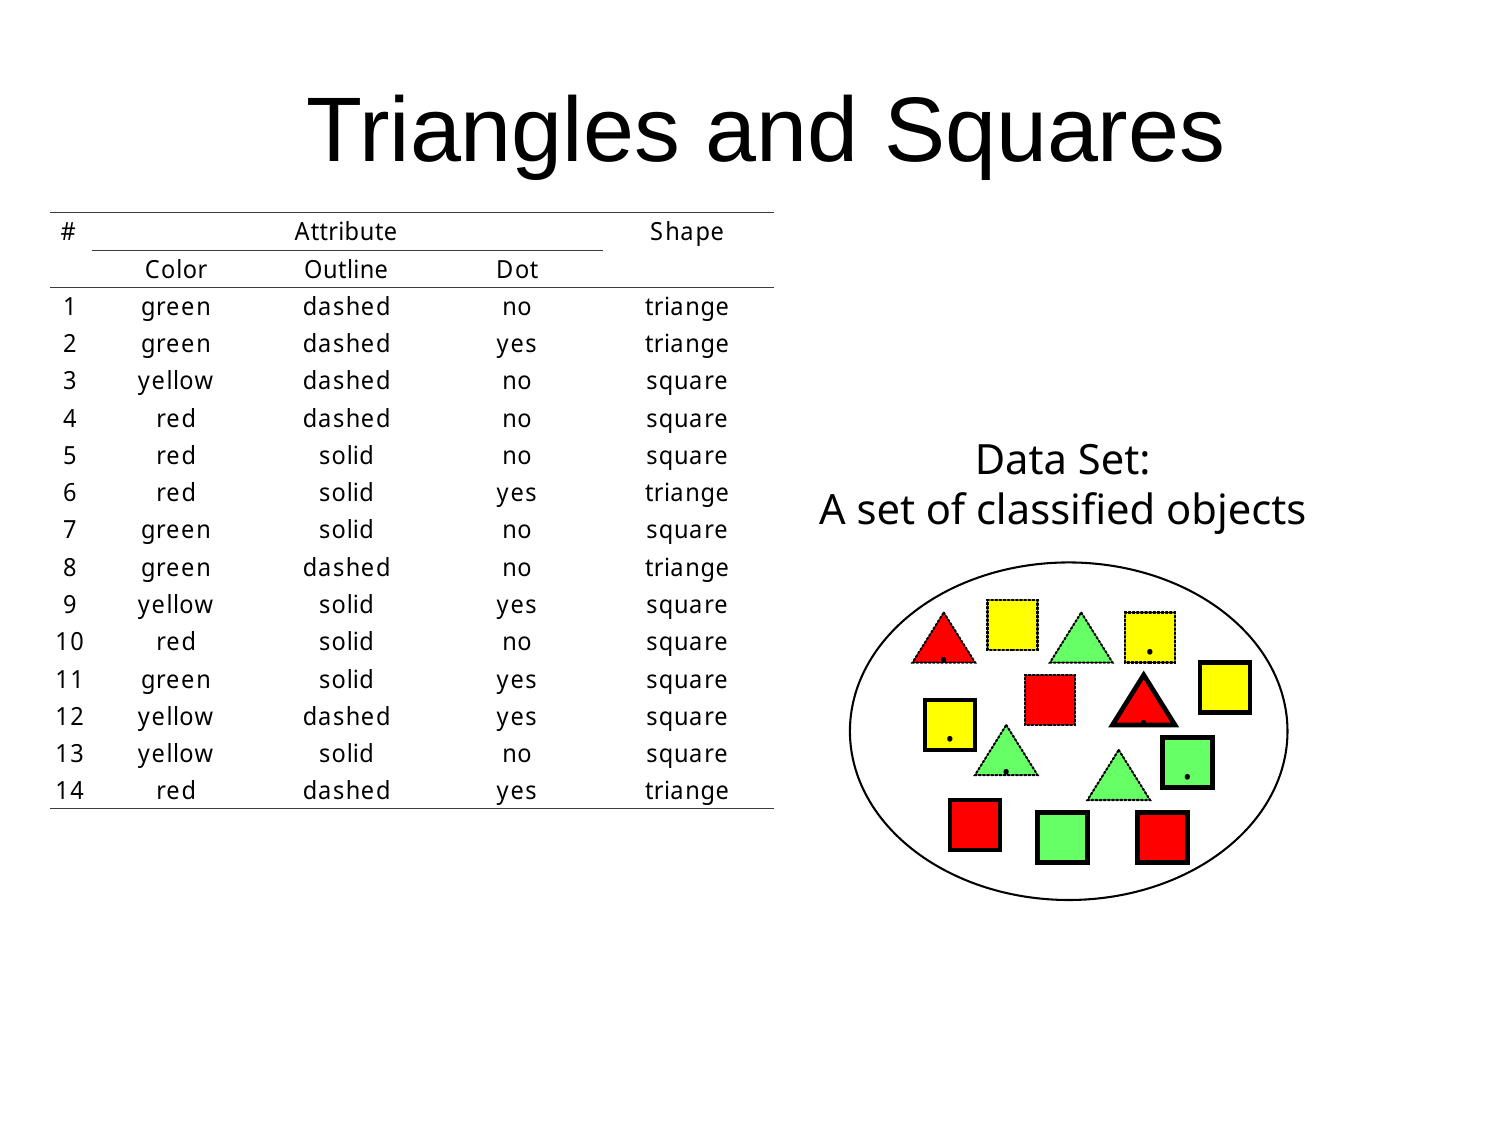

# Triangles and Squares
Data Set:
A set of classified objects
.
.
.
.
.
.